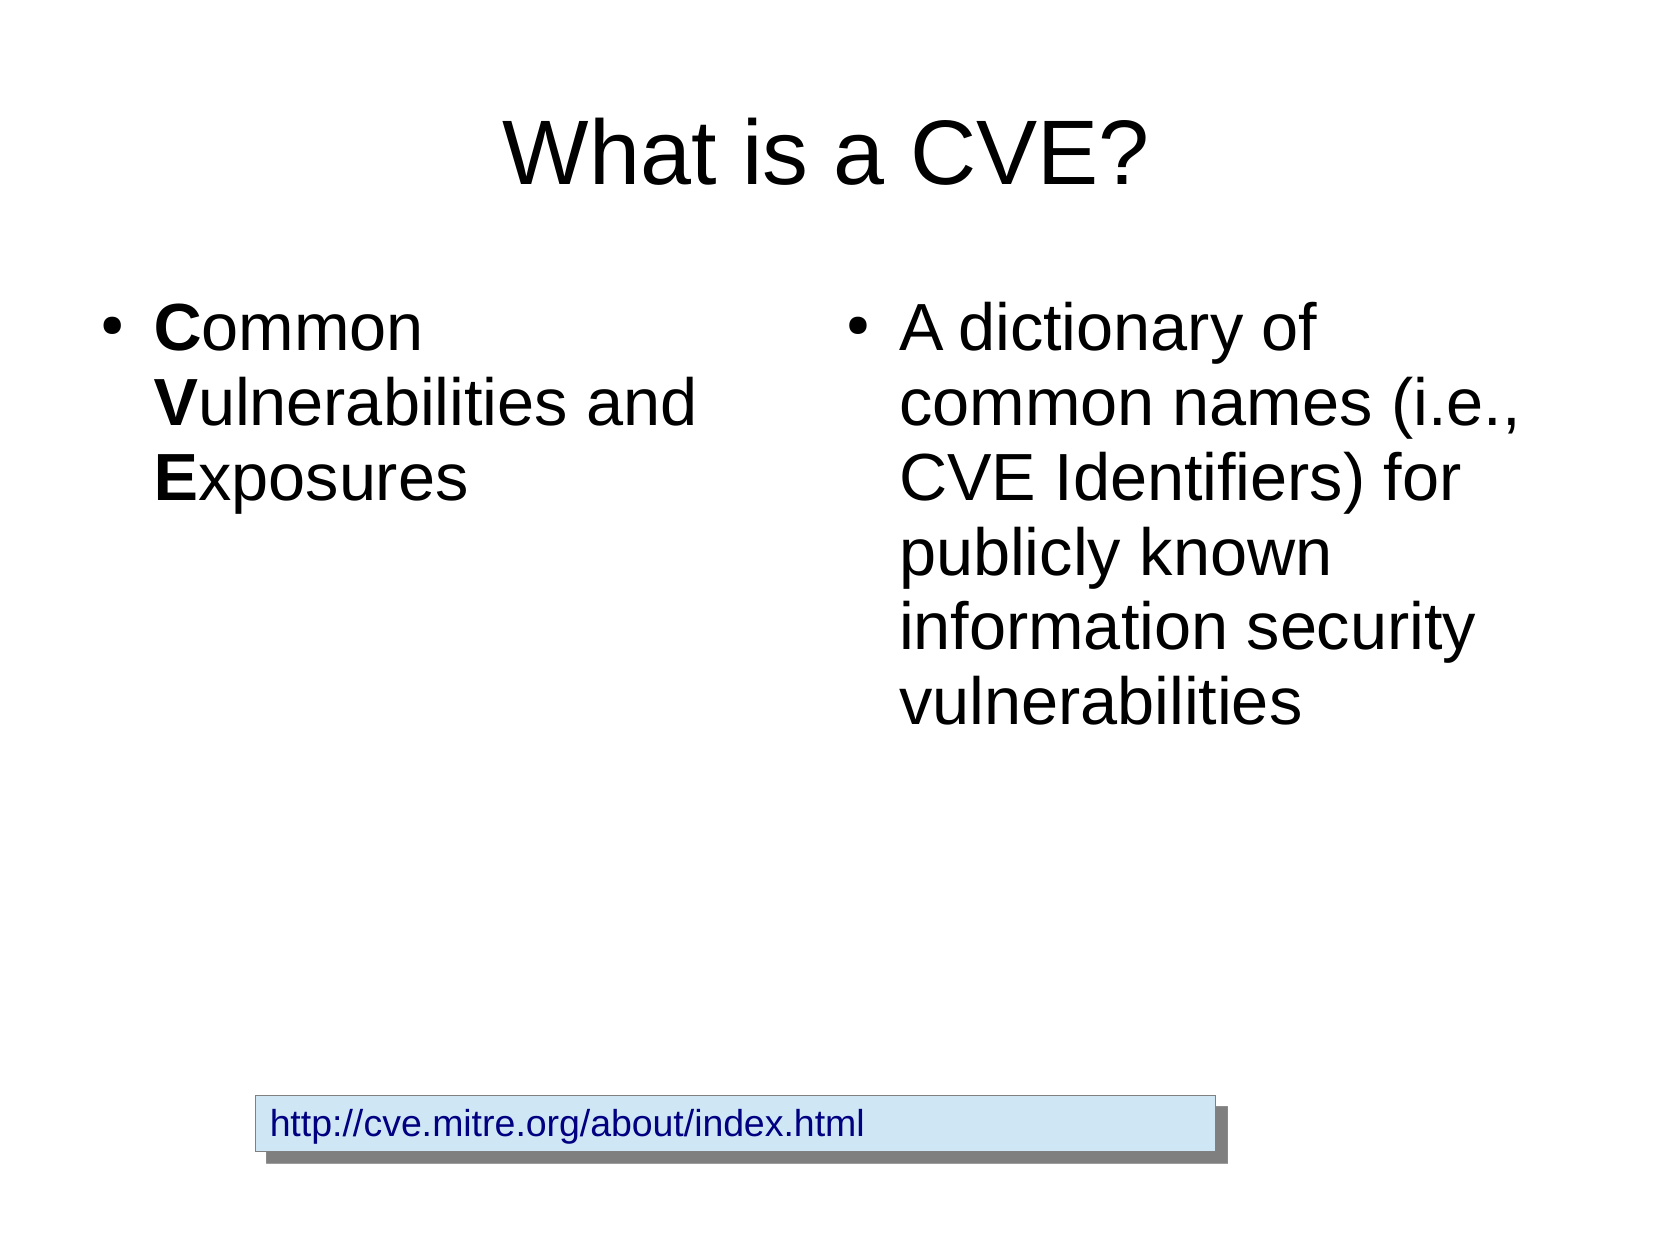

# What is a CVE?
Common Vulnerabilities and Exposures
A dictionary of common names (i.e., CVE Identifiers) for publicly known information security vulnerabilities
http://cve.mitre.org/about/index.html